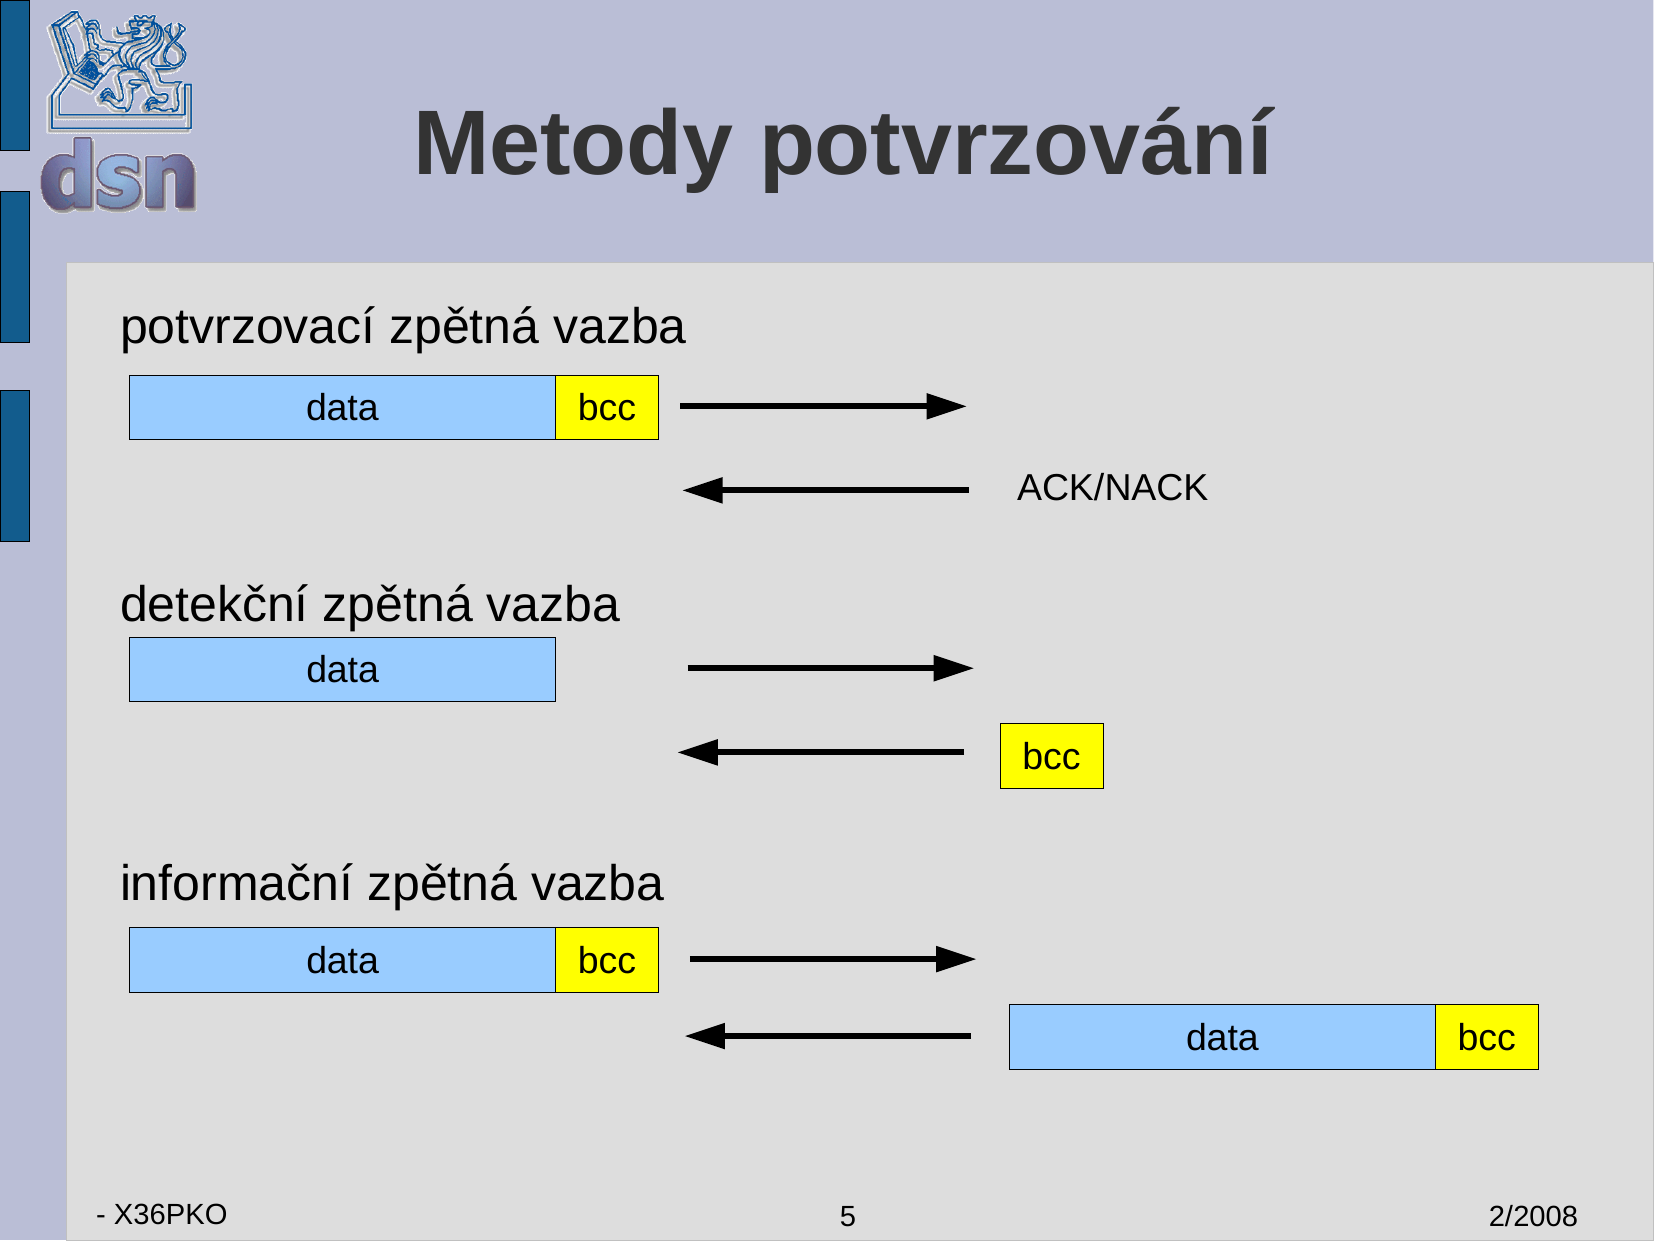

Metody potvrzování
# potvrzovací zpětná vazba
detekční zpětná vazba
informační zpětná vazba
data
bcc
ACK/NACK
data
bcc
data
bcc
data
bcc